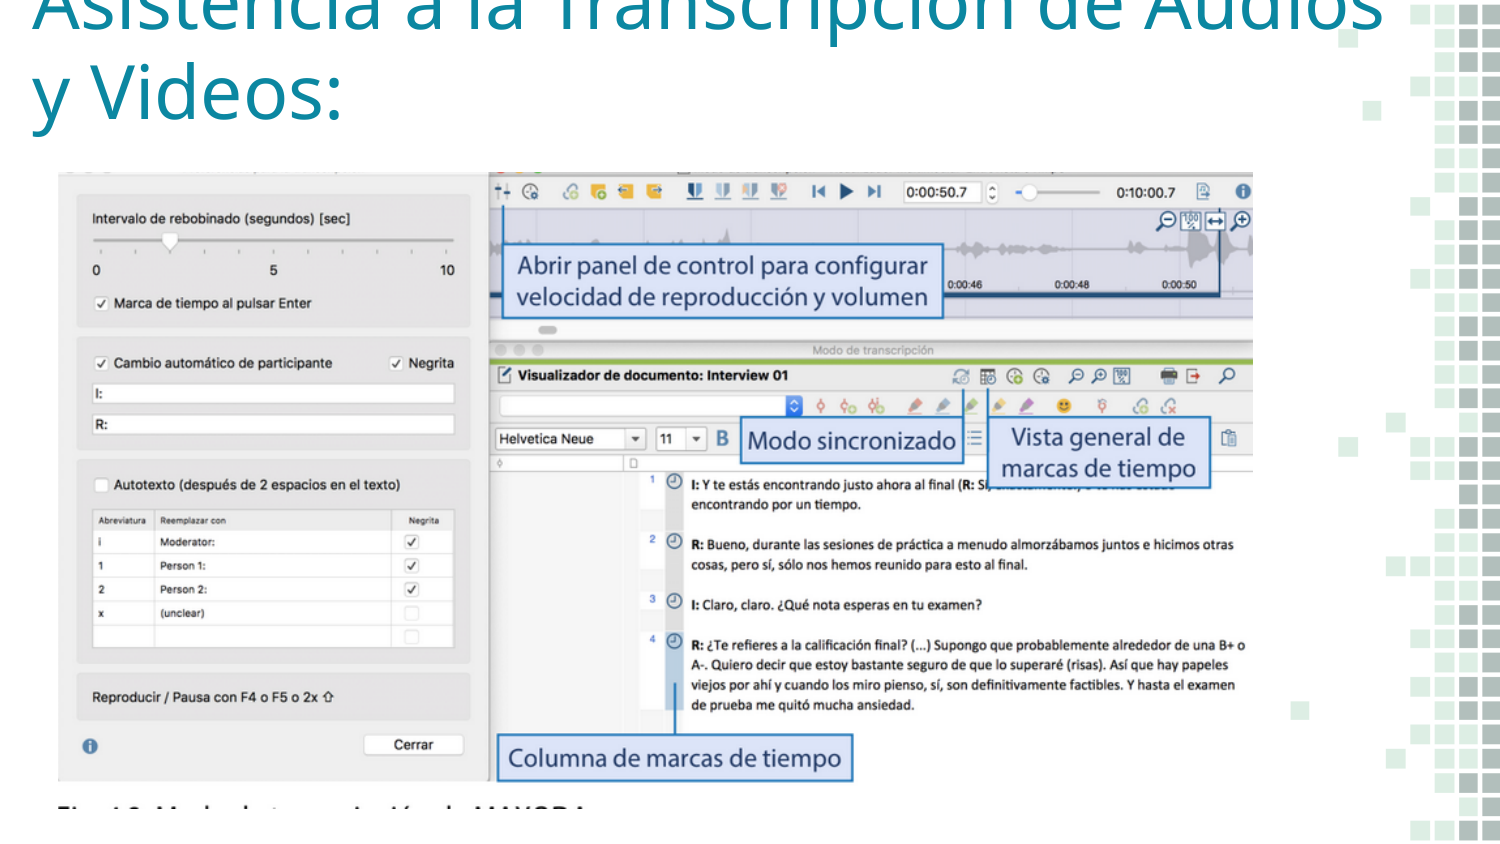

# Asistencia a la Transcripción de Audios y Videos: